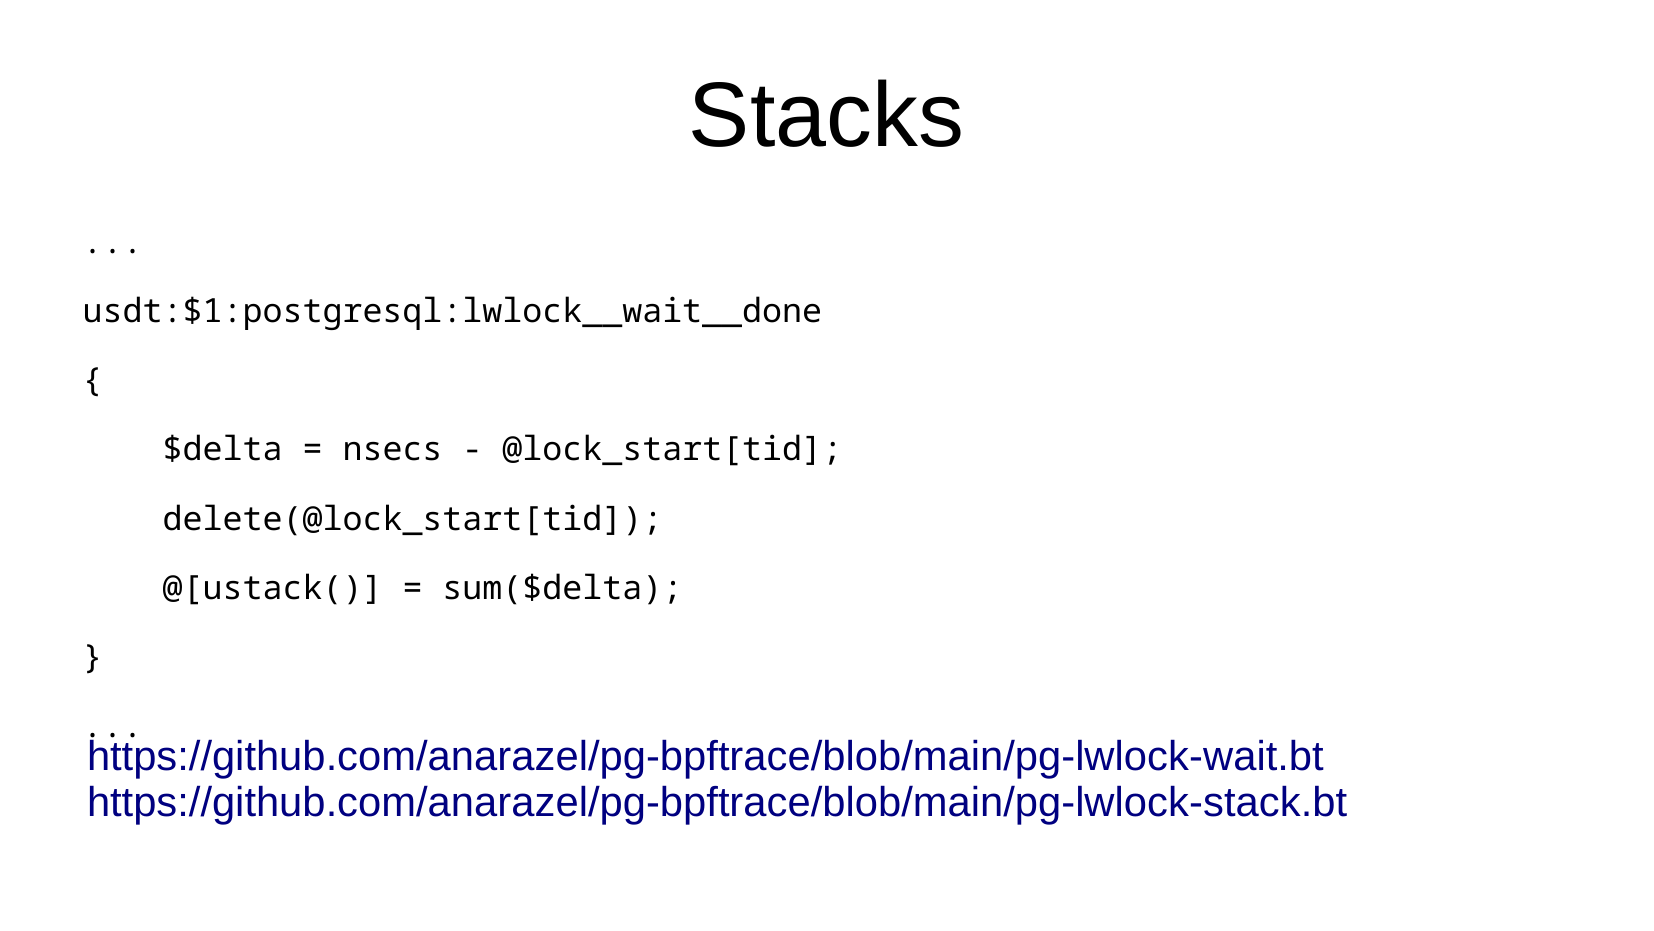

# Stacks
...
usdt:$1:postgresql:lwlock__wait__done
{
 $delta = nsecs - @lock_start[tid];
 delete(@lock_start[tid]);
 @[ustack()] = sum($delta);
}
...
https://github.com/anarazel/pg-bpftrace/blob/main/pg-lwlock-wait.bt
https://github.com/anarazel/pg-bpftrace/blob/main/pg-lwlock-stack.bt